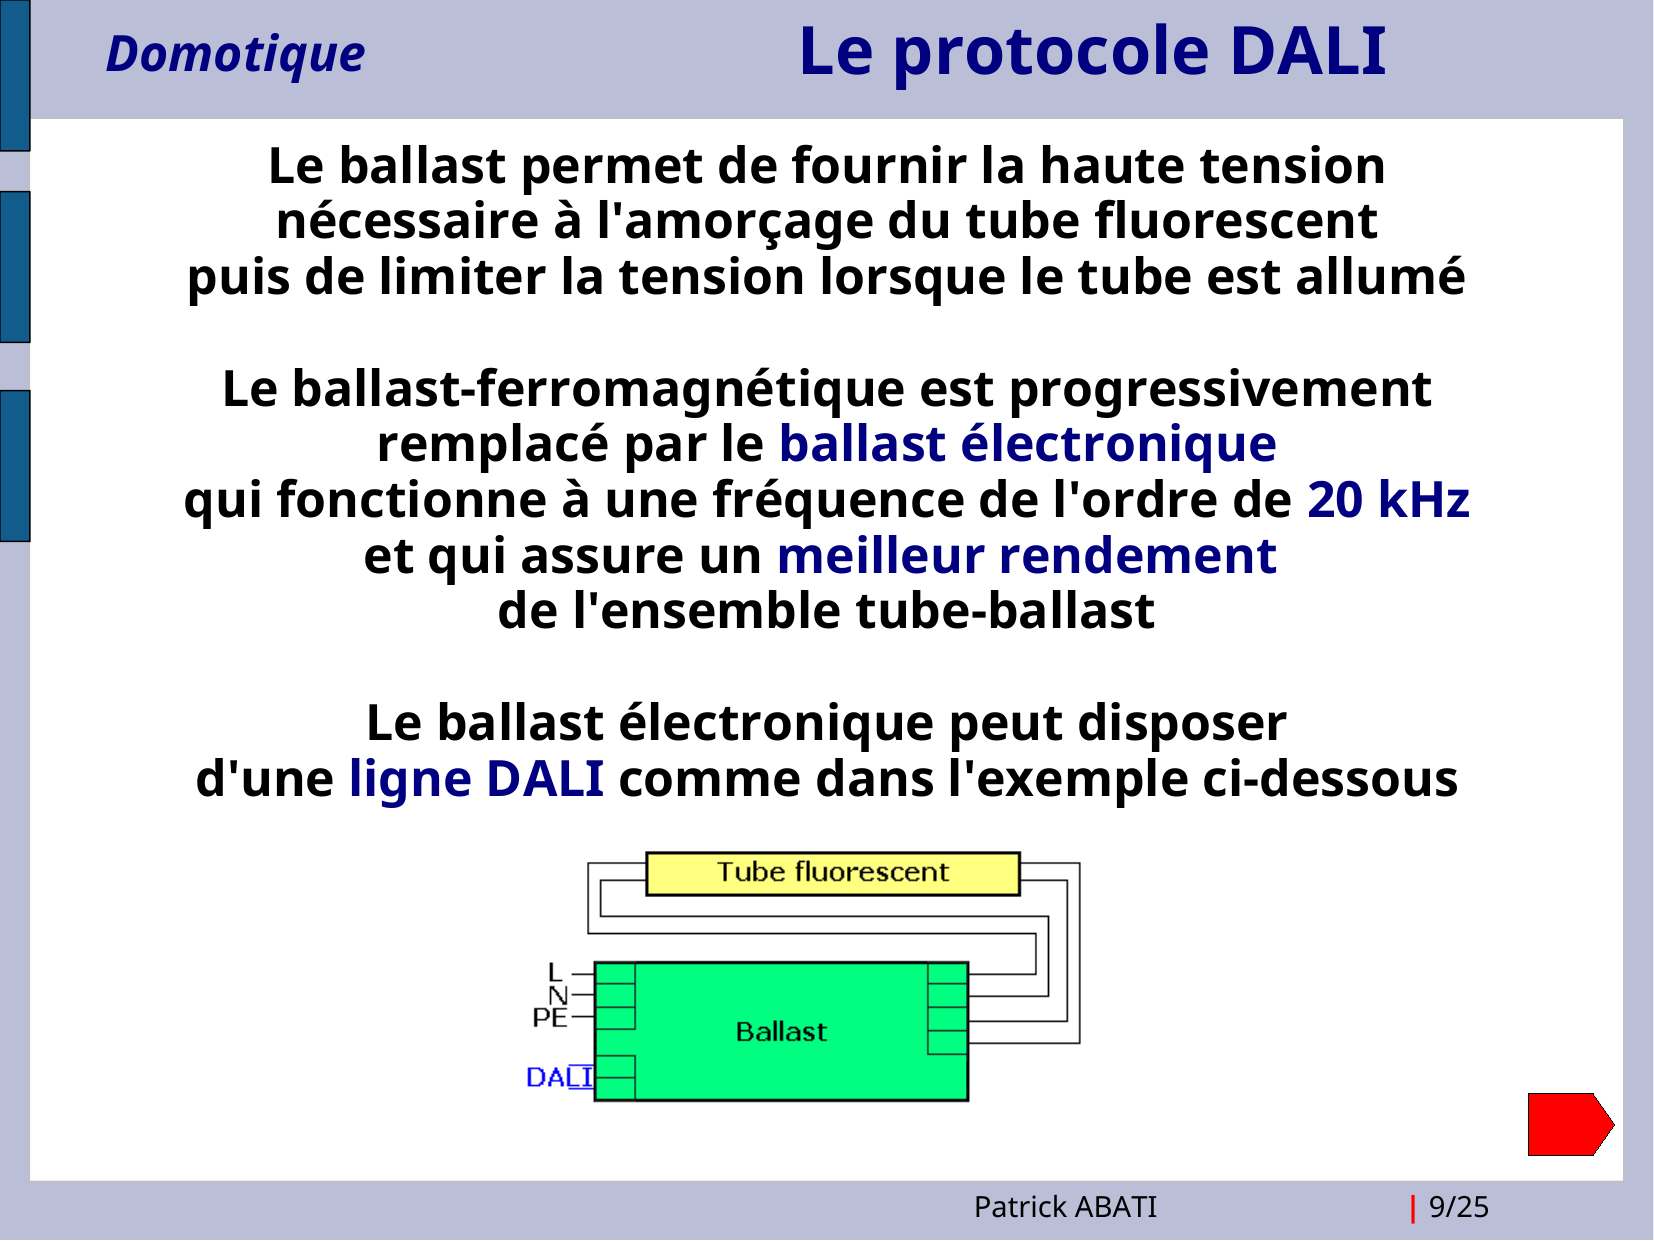

Le ballast permet de fournir la haute tension
nécessaire à l'amorçage du tube fluorescent
puis de limiter la tension lorsque le tube est allumé
Le ballast-ferromagnétique est progressivement
remplacé par le ballast électronique
qui fonctionne à une fréquence de l'ordre de 20 kHz
et qui assure un meilleur rendement
de l'ensemble tube-ballast
Le ballast électronique peut disposer
d'une ligne DALI comme dans l'exemple ci-dessous